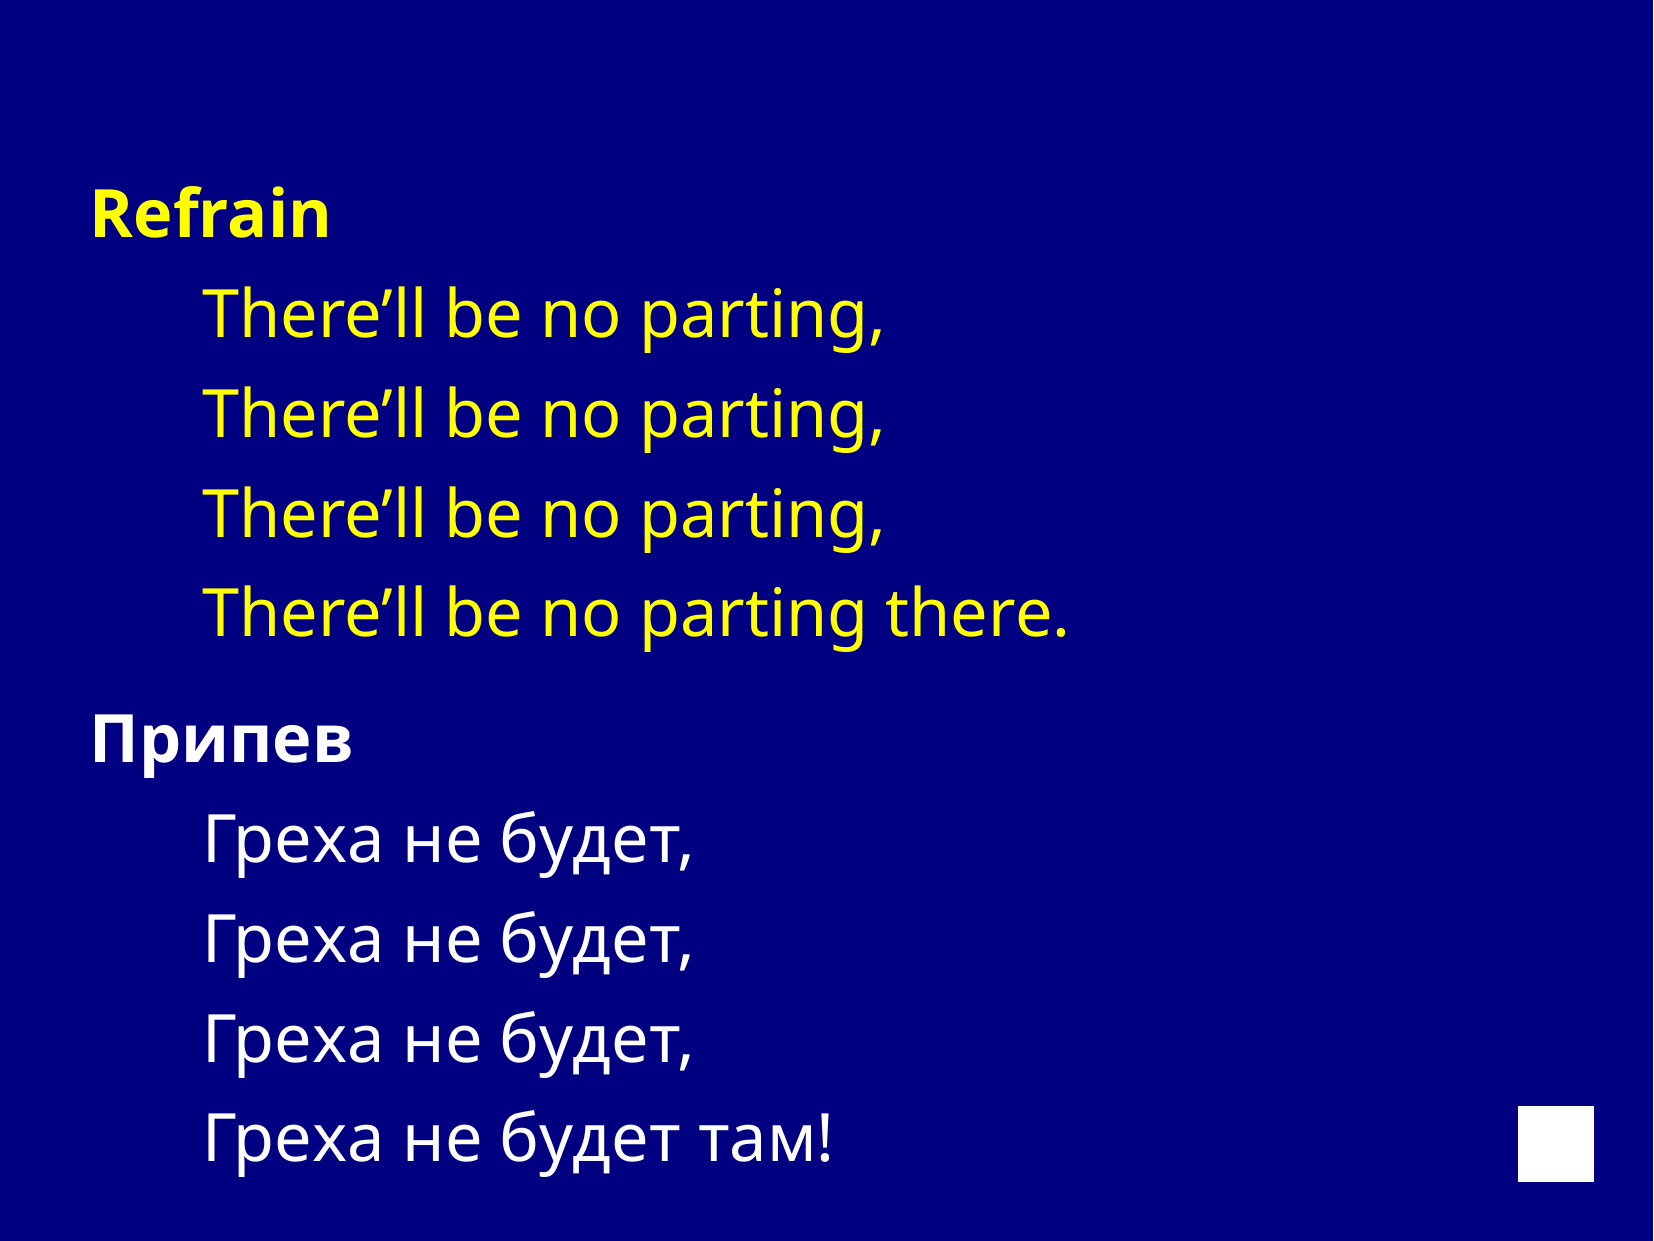

Refrain
	There’ll be no parting,
	There’ll be no parting,
	There’ll be no parting,
	There’ll be no parting there.
Припев
	Греха не будет,
	Греха не будет,
	Греха не будет,
	Греха не будет там!